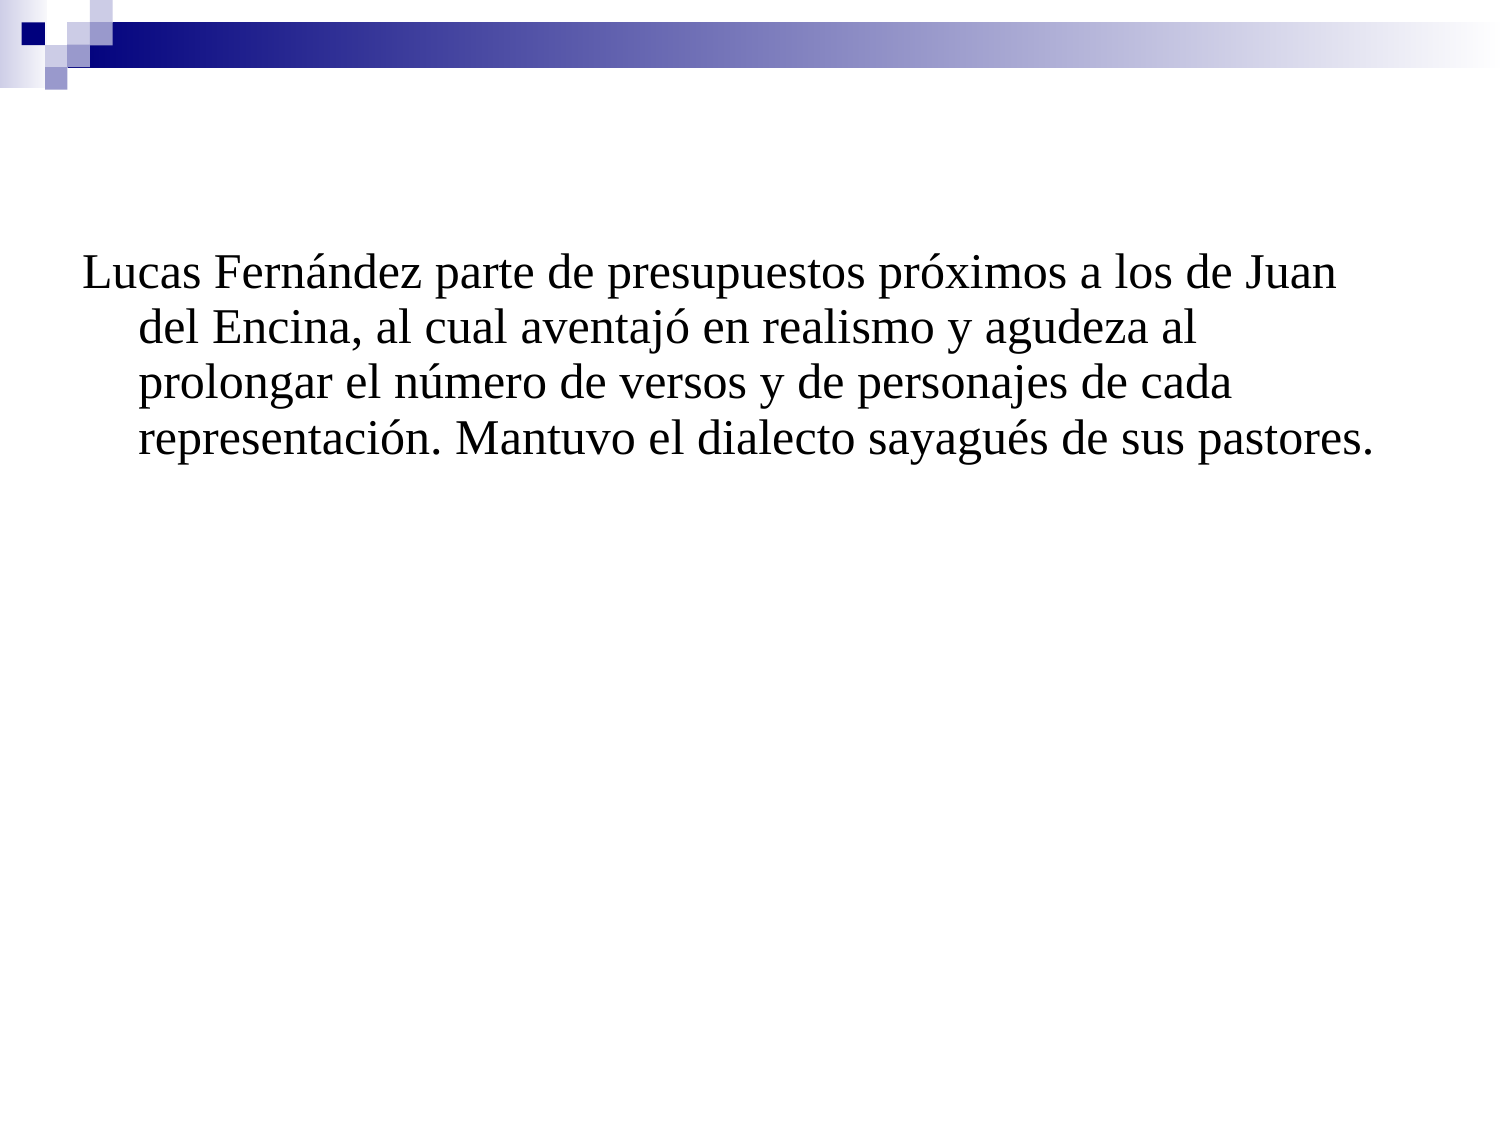

# Lucas Fernández parte de presupuestos próximos a los de Juan del Encina, al cual aventajó en realismo y agudeza al prolongar el número de versos y de personajes de cada representación. Mantuvo el dialecto sayagués de sus pastores.